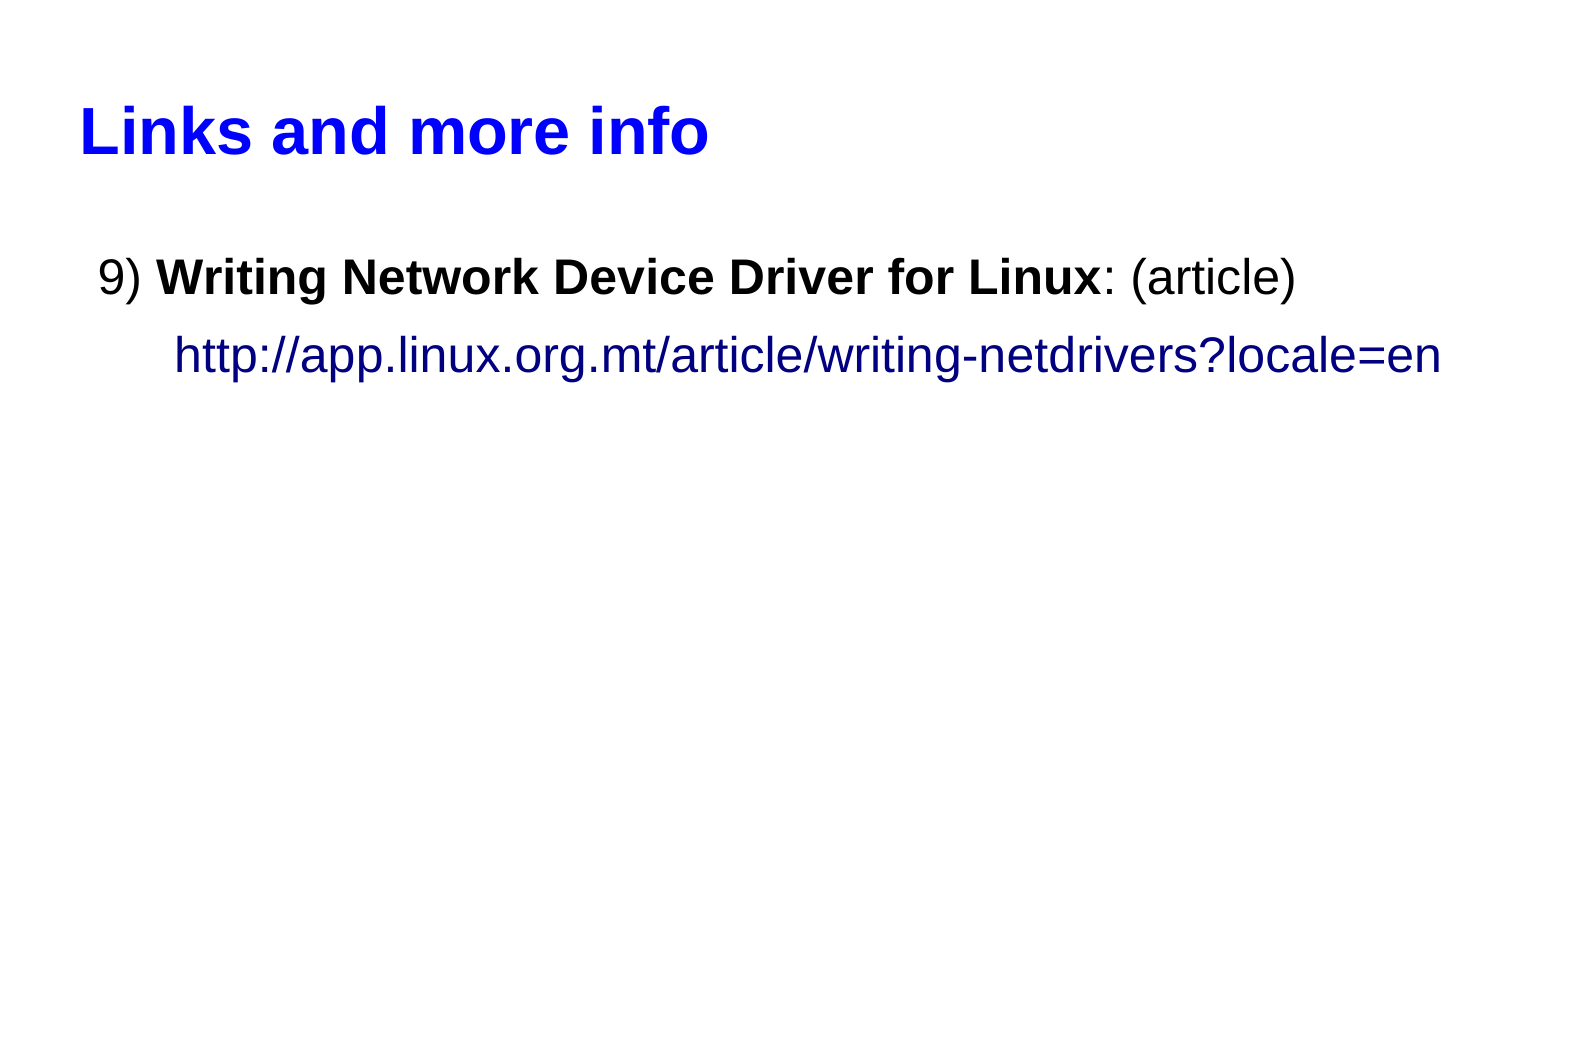

# Links and more info
9) Writing Network Device Driver for Linux: (article)
http://app.linux.org.mt/article/writing-netdrivers?locale=en